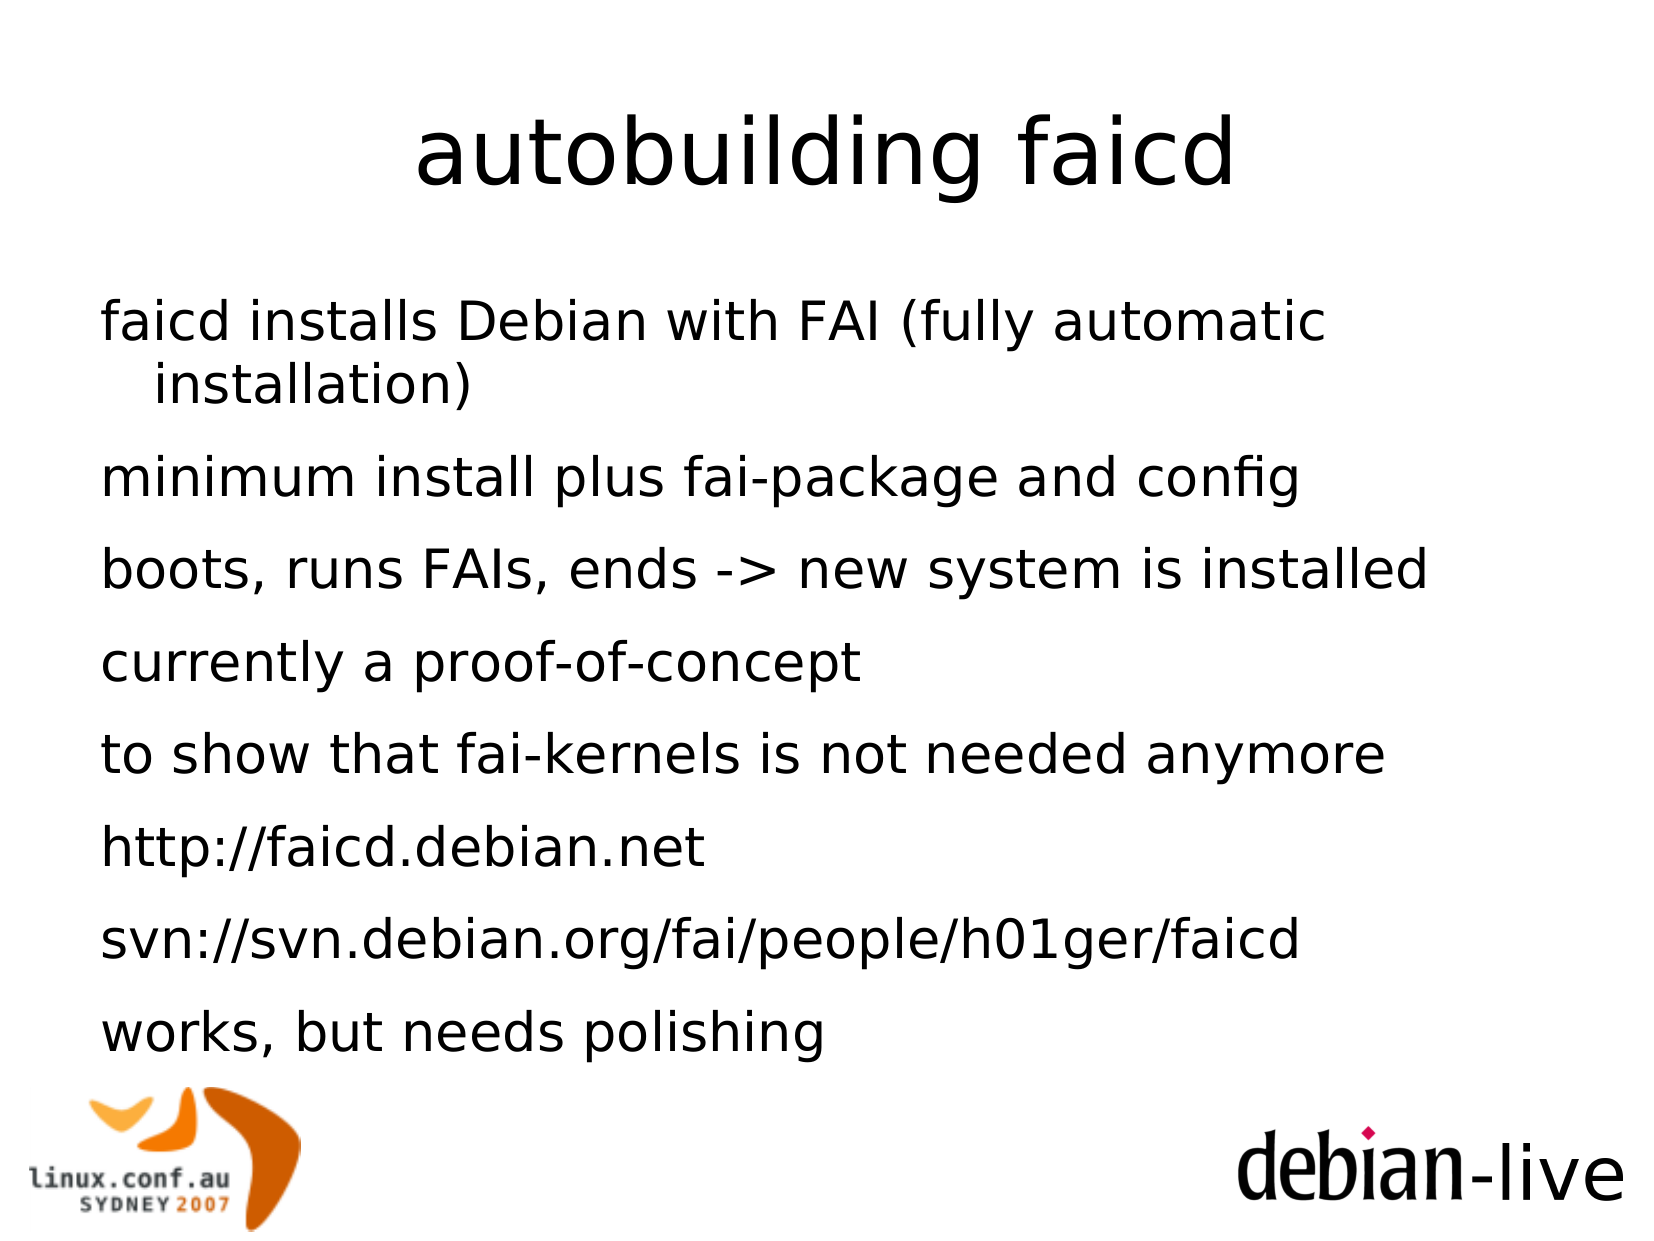

# autobuilding faicd
faicd installs Debian with FAI (fully automatic installation)
minimum install plus fai-package and config
boots, runs FAIs, ends -> new system is installed
currently a proof-of-concept
to show that fai-kernels is not needed anymore
http://faicd.debian.net
svn://svn.debian.org/fai/people/h01ger/faicd
works, but needs polishing